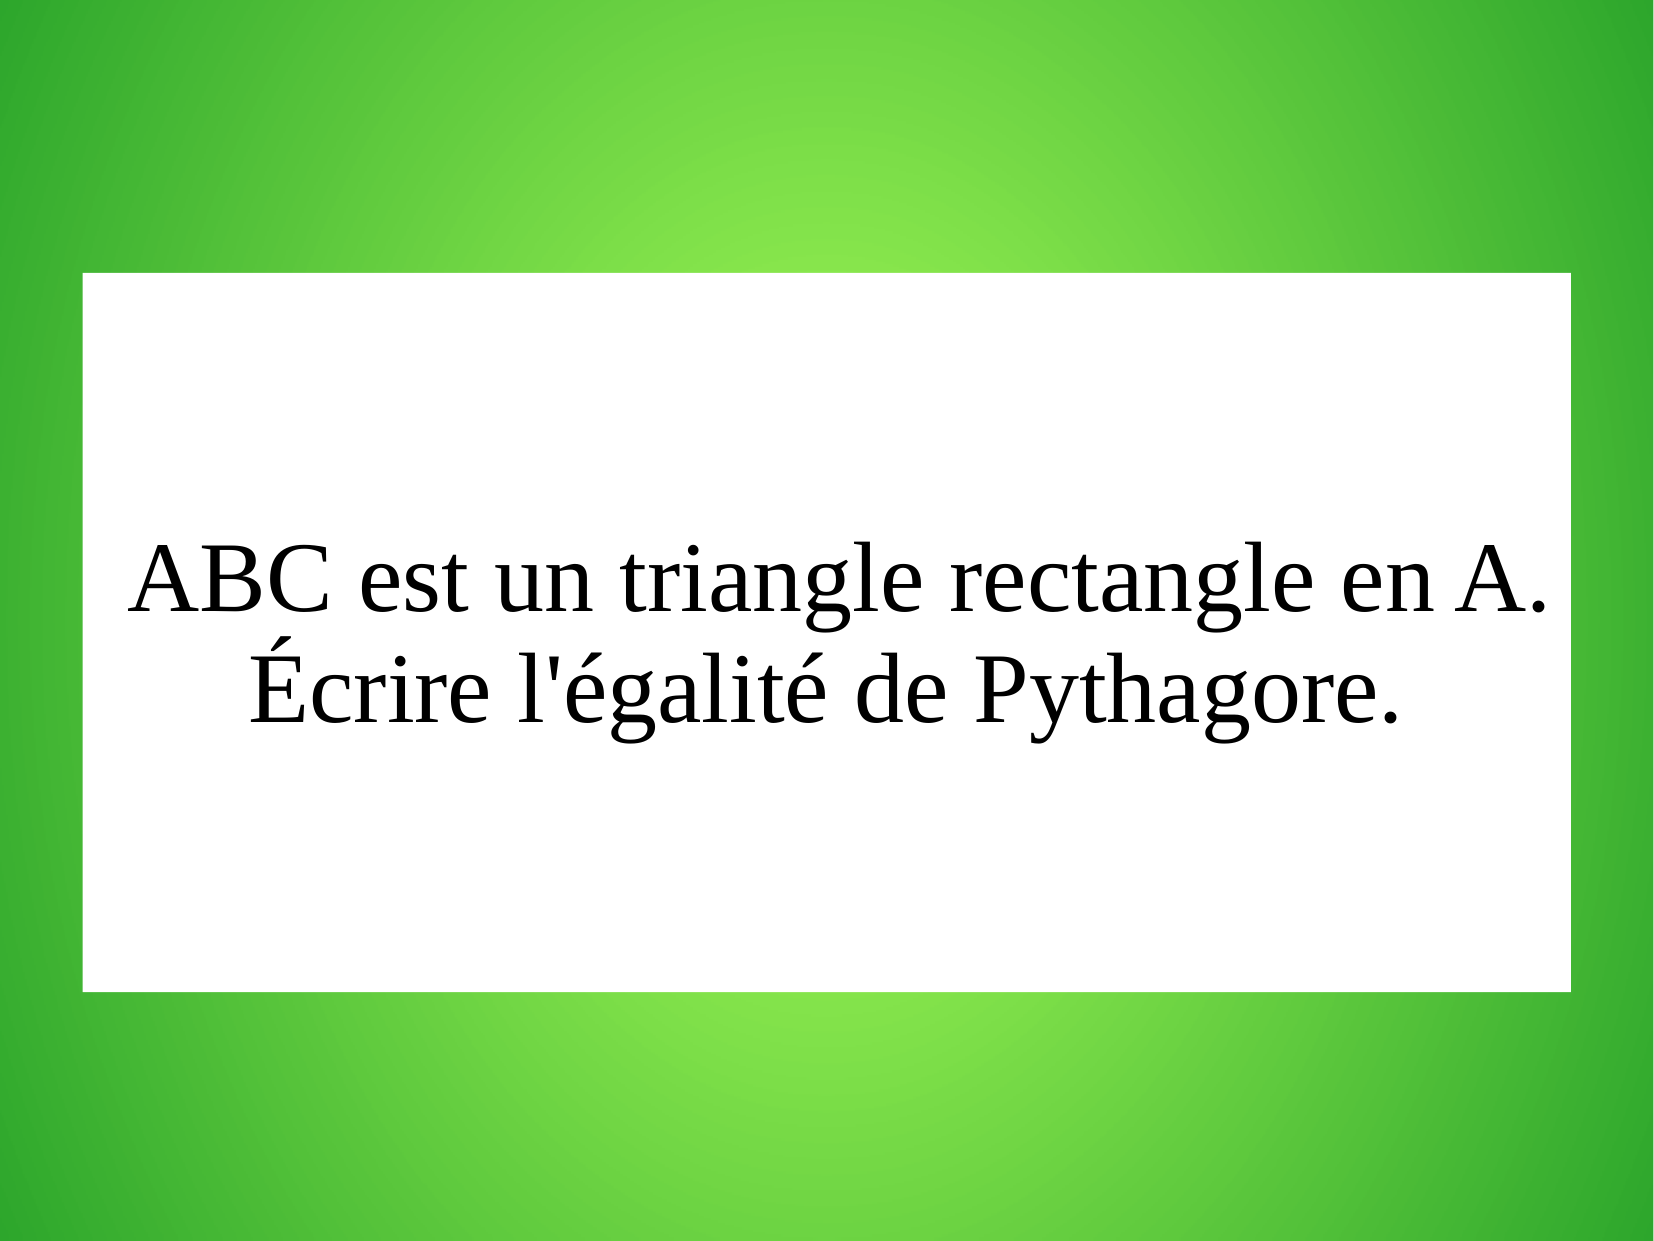

ABC est un triangle rectangle en A. Écrire l'égalité de Pythagore.